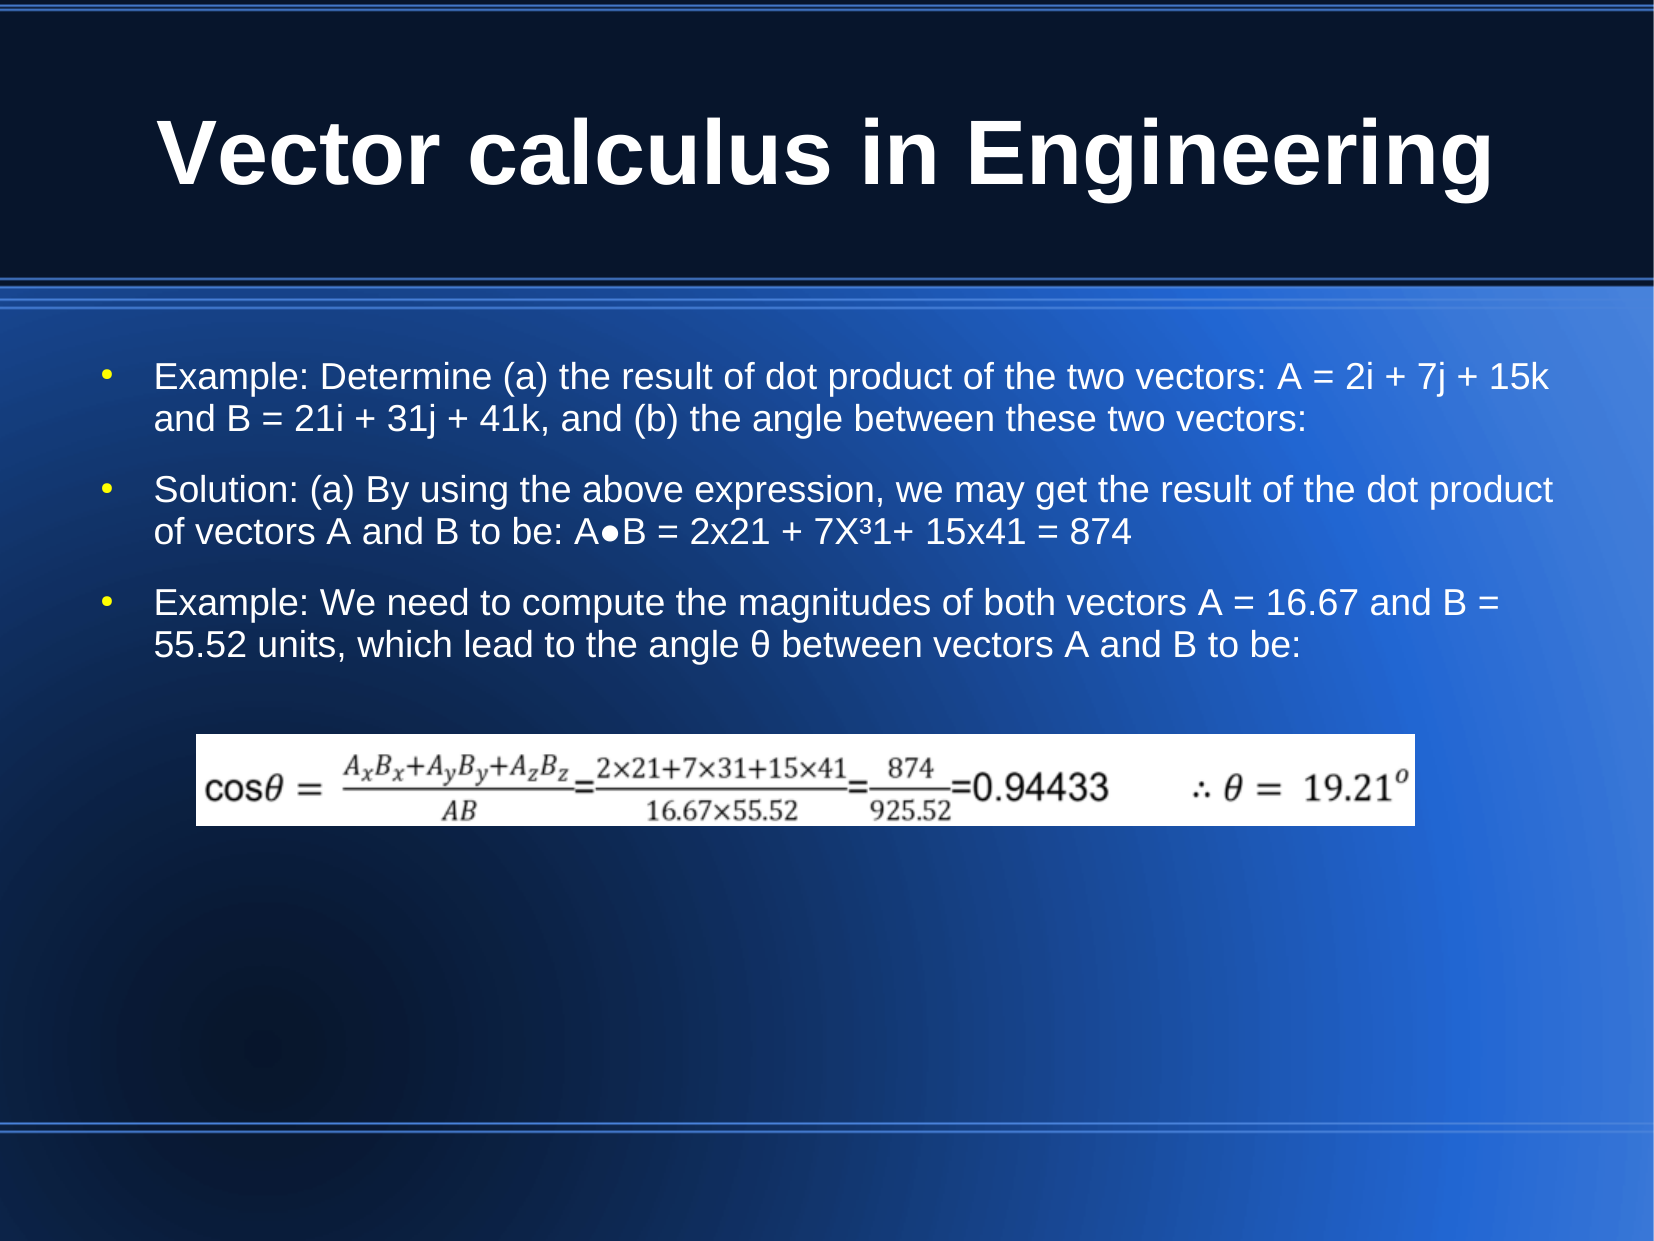

# Vector calculus in Engineering
Example: Determine (a) the result of dot product of the two vectors: A = 2i + 7j + 15k and B = 21i + 31j + 41k, and (b) the angle between these two vectors:
Solution: (a) By using the above expression, we may get the result of the dot product of vectors A and B to be: A●B = 2x21 + 7X³1+ 15x41 = 874
Example: We need to compute the magnitudes of both vectors A = 16.67 and B = 55.52 units, which lead to the angle θ between vectors A and B to be: